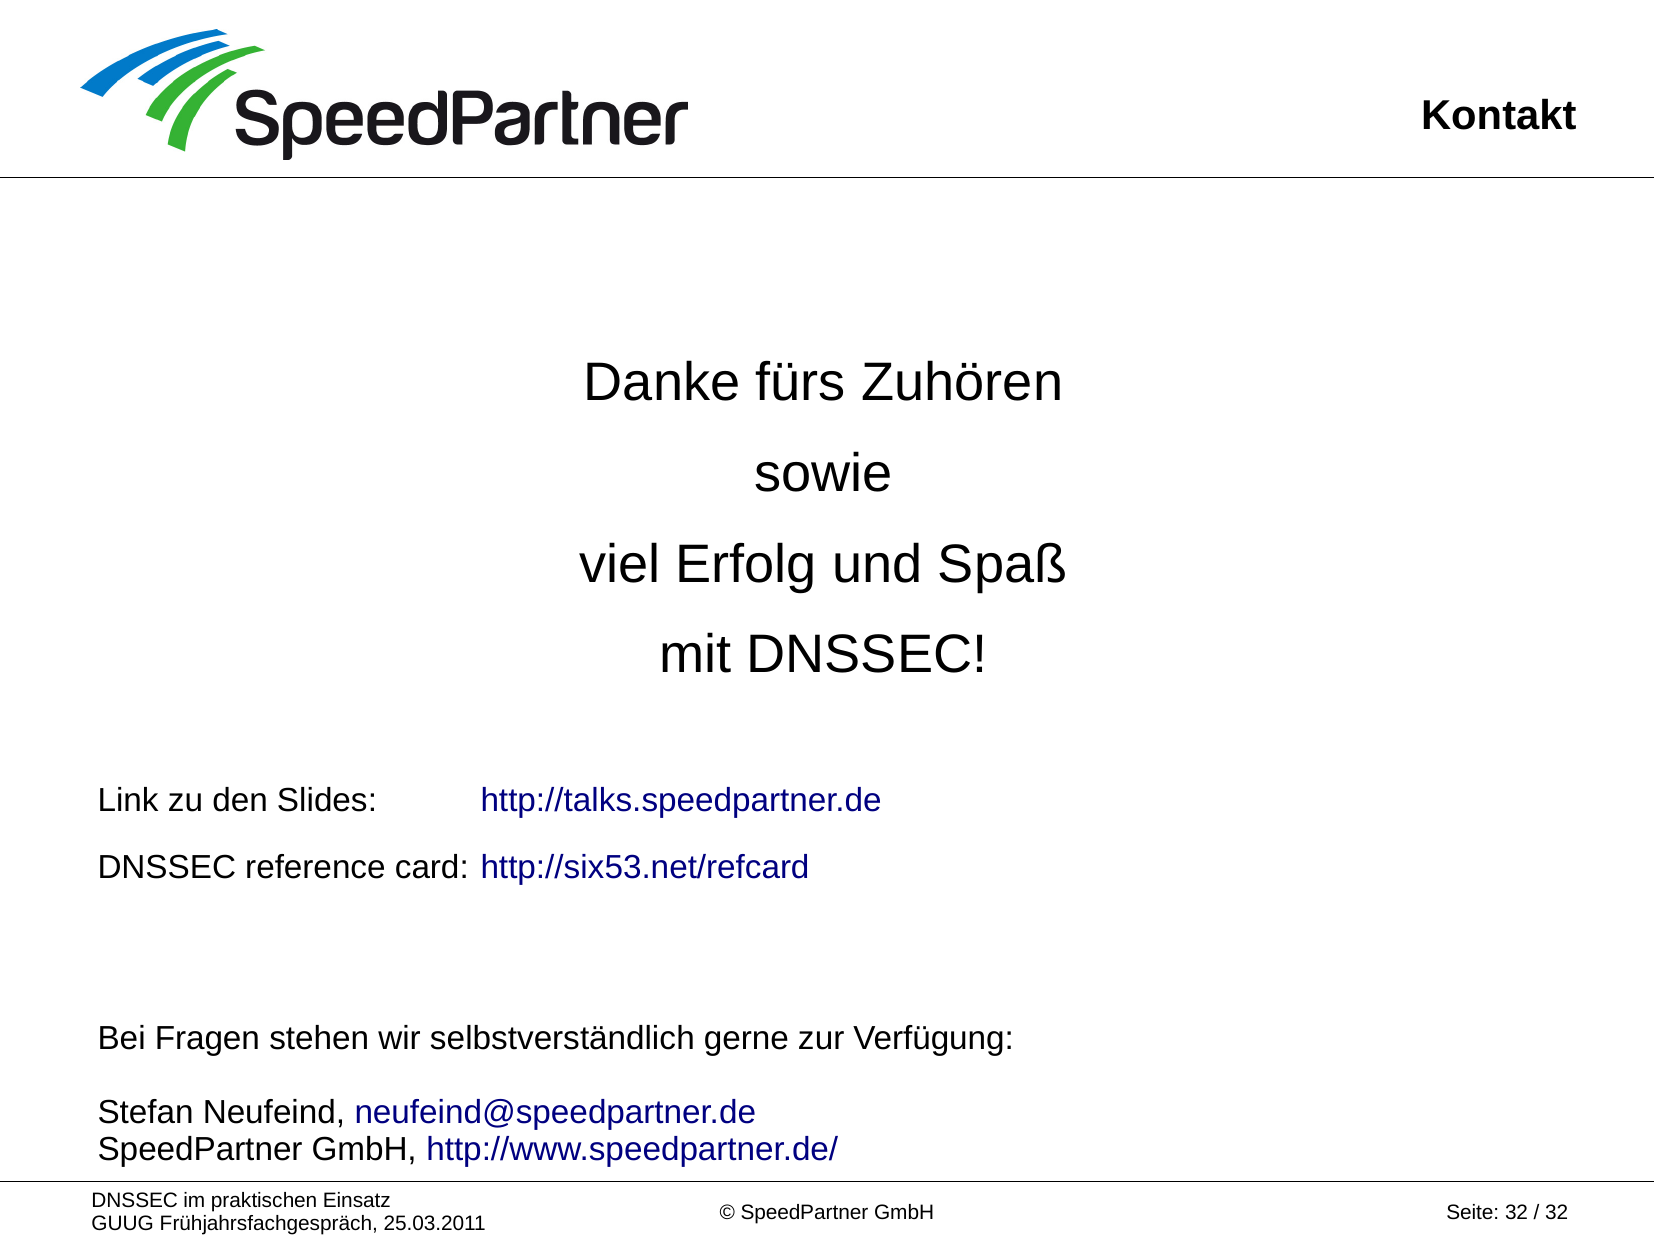

# Kontakt
Danke fürs Zuhören
sowie
viel Erfolg und Spaß
mit DNSSEC!
Link zu den Slides:	http://talks.speedpartner.de
DNSSEC reference card:	http://six53.net/refcard
Bei Fragen stehen wir selbstverständlich gerne zur Verfügung:
Stefan Neufeind, neufeind@speedpartner.de
SpeedPartner GmbH, http://www.speedpartner.de/